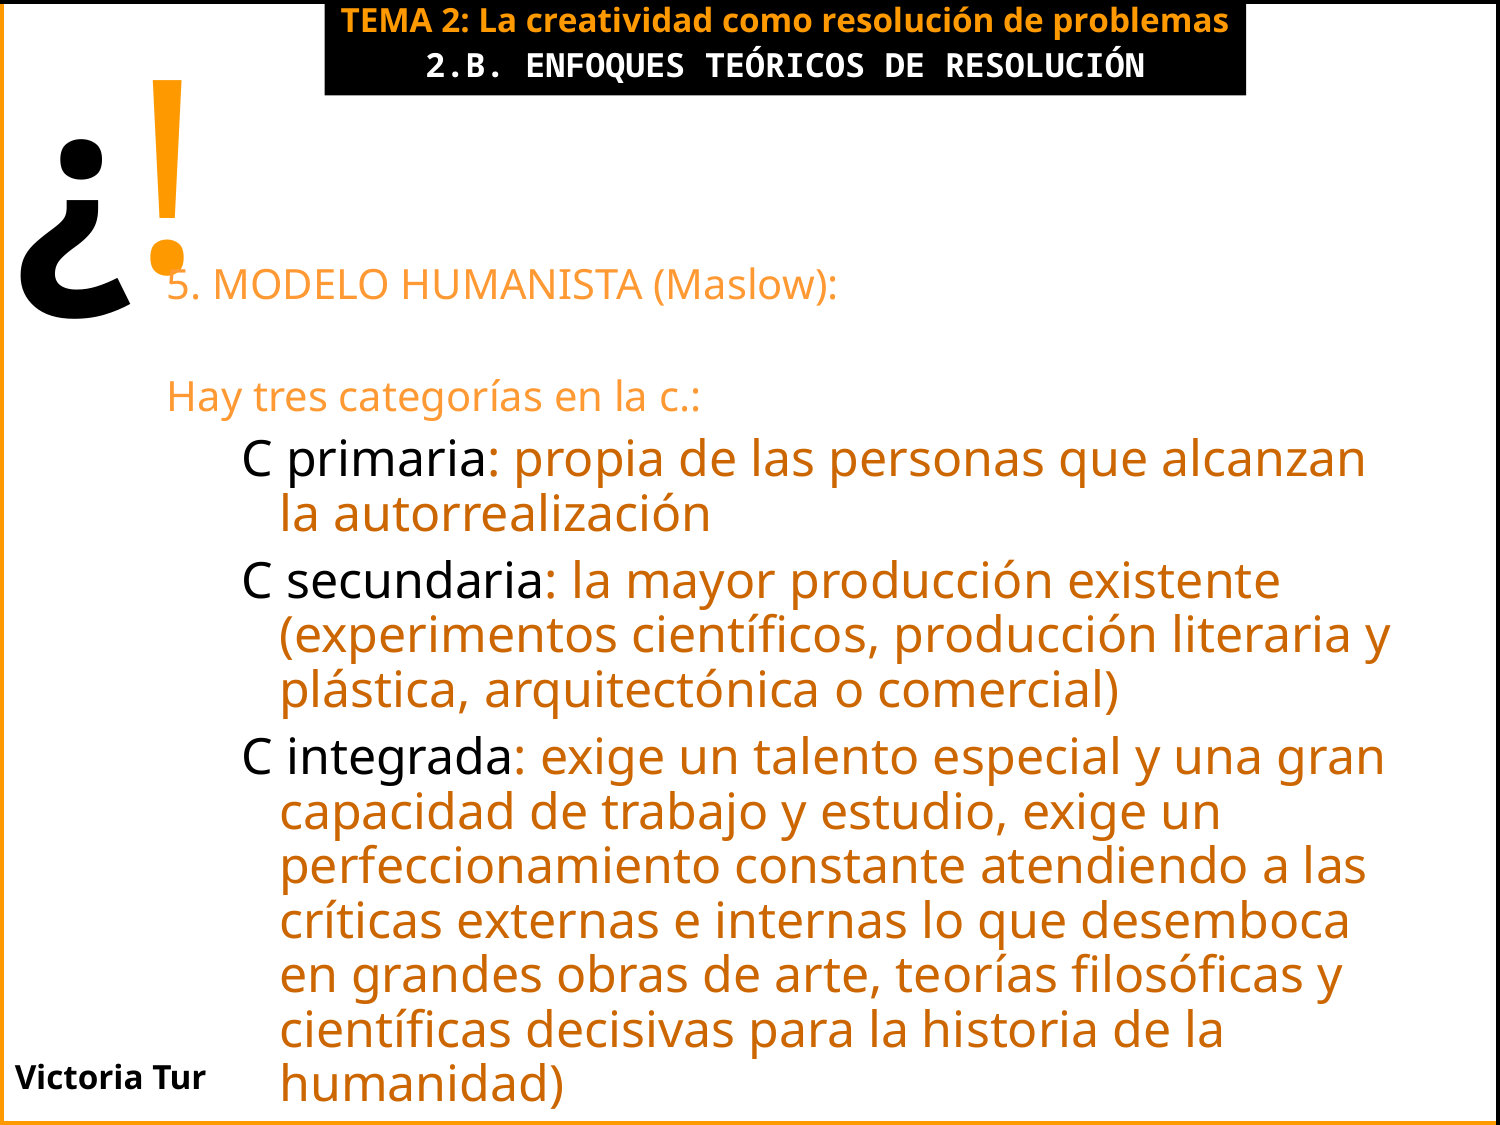

# 5. MODELO HUMANISTA (Maslow):
Hay tres categorías en la c.:
C primaria: propia de las personas que alcanzan la autorrealización
C secundaria: la mayor producción existente (experimentos científicos, producción literaria y plástica, arquitectónica o comercial)
C integrada: exige un talento especial y una gran capacidad de trabajo y estudio, exige un perfeccionamiento constante atendiendo a las críticas externas e internas lo que desemboca en grandes obras de arte, teorías filosóficas y científicas decisivas para la historia de la humanidad)